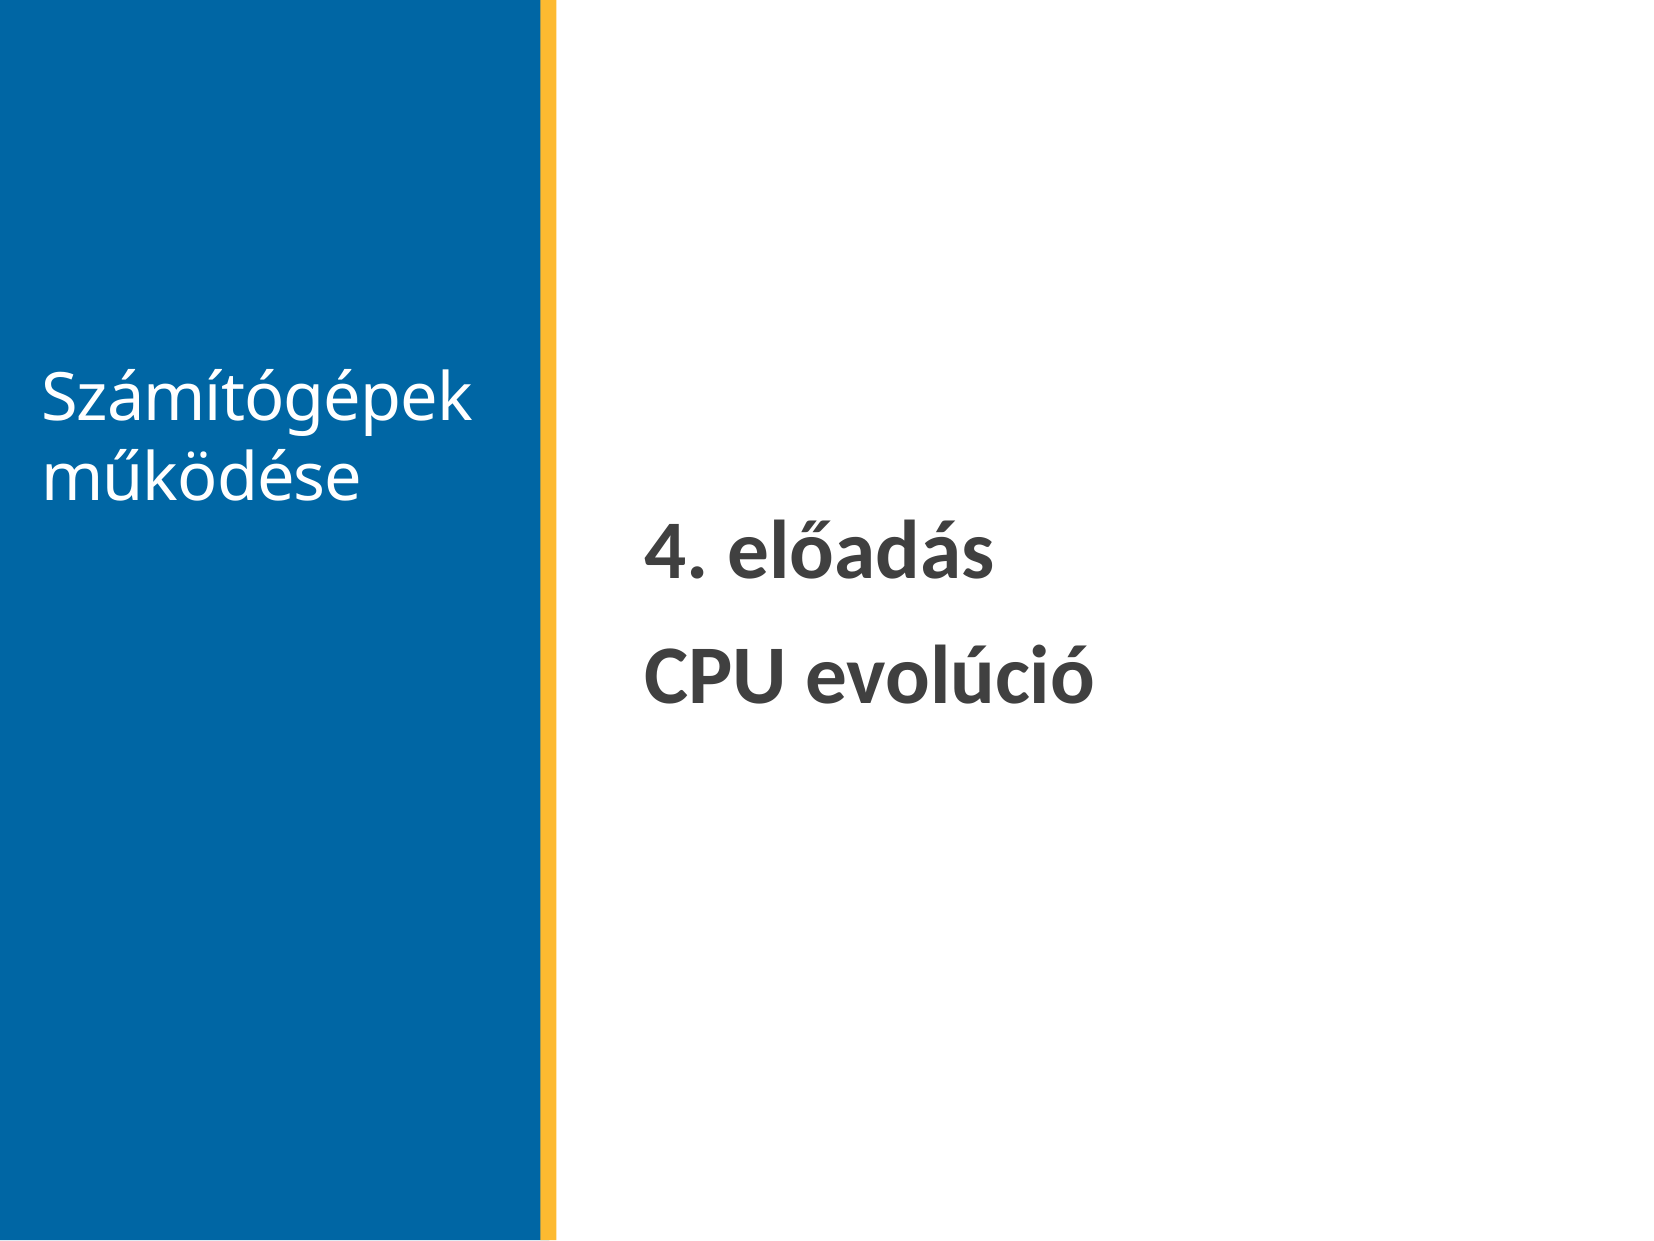

# Számítógépek működése
4. előadás
CPU evolúció